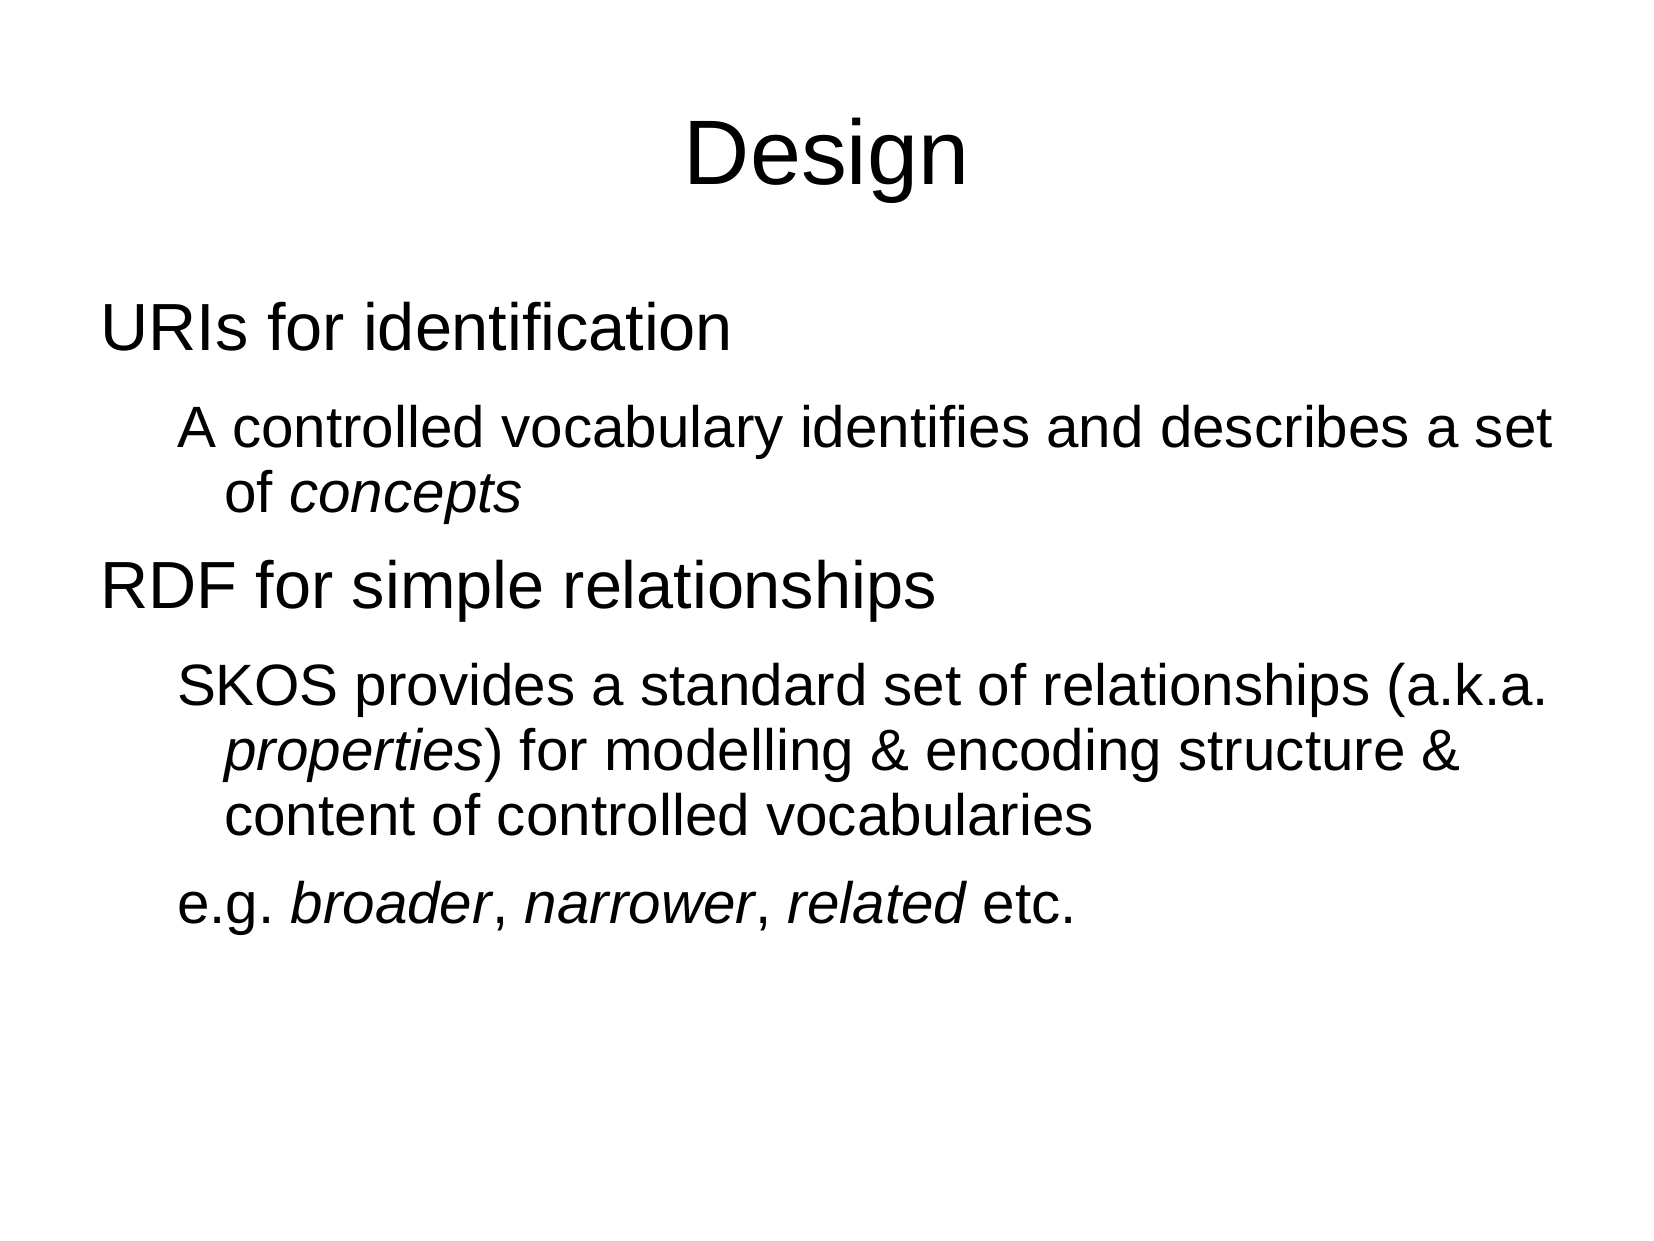

# Design
URIs for identification
A controlled vocabulary identifies and describes a set of concepts
RDF for simple relationships
SKOS provides a standard set of relationships (a.k.a. properties) for modelling & encoding structure & content of controlled vocabularies
e.g. broader, narrower, related etc.